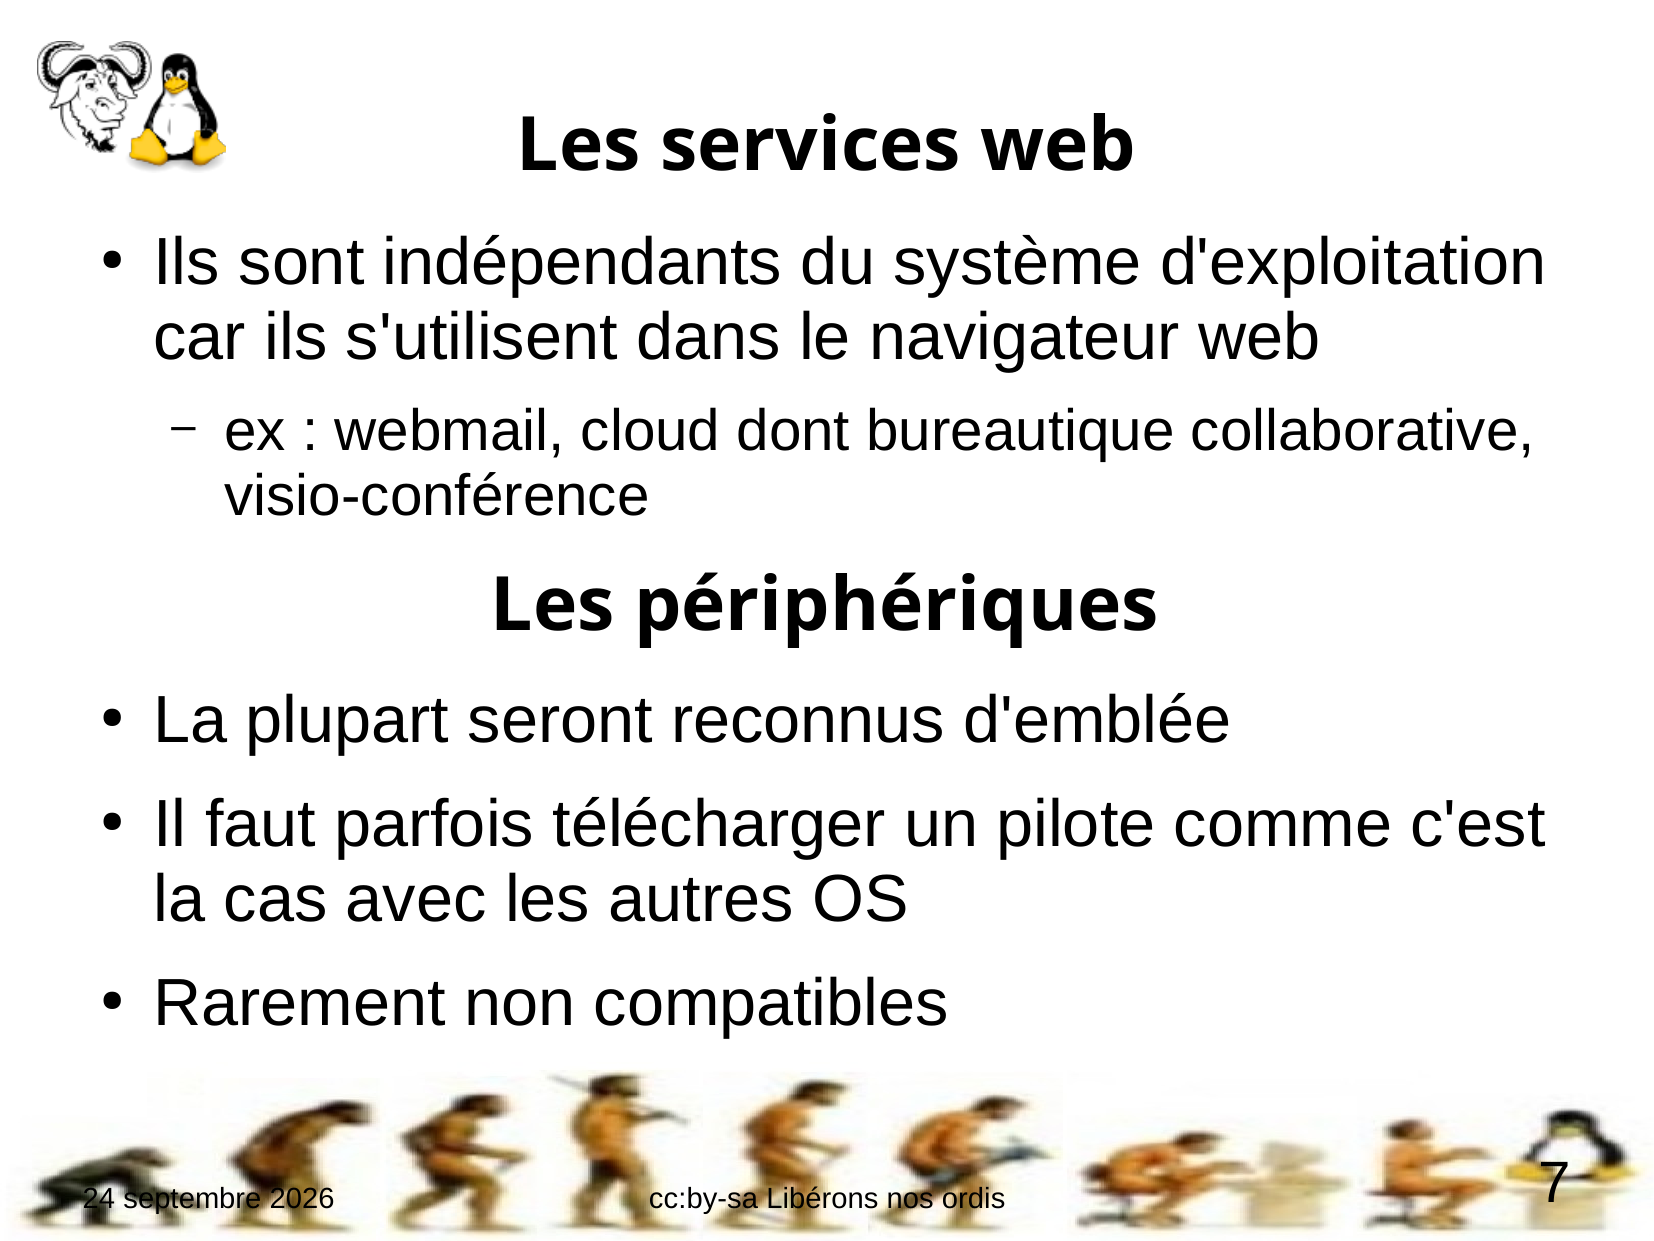

# Les services web
Ils sont indépendants du système d'exploitation car ils s'utilisent dans le navigateur web
ex : webmail, cloud dont bureautique collaborative, visio-conférence
Les périphériques
La plupart seront reconnus d'emblée
Il faut parfois télécharger un pilote comme c'est la cas avec les autres OS
Rarement non compatibles